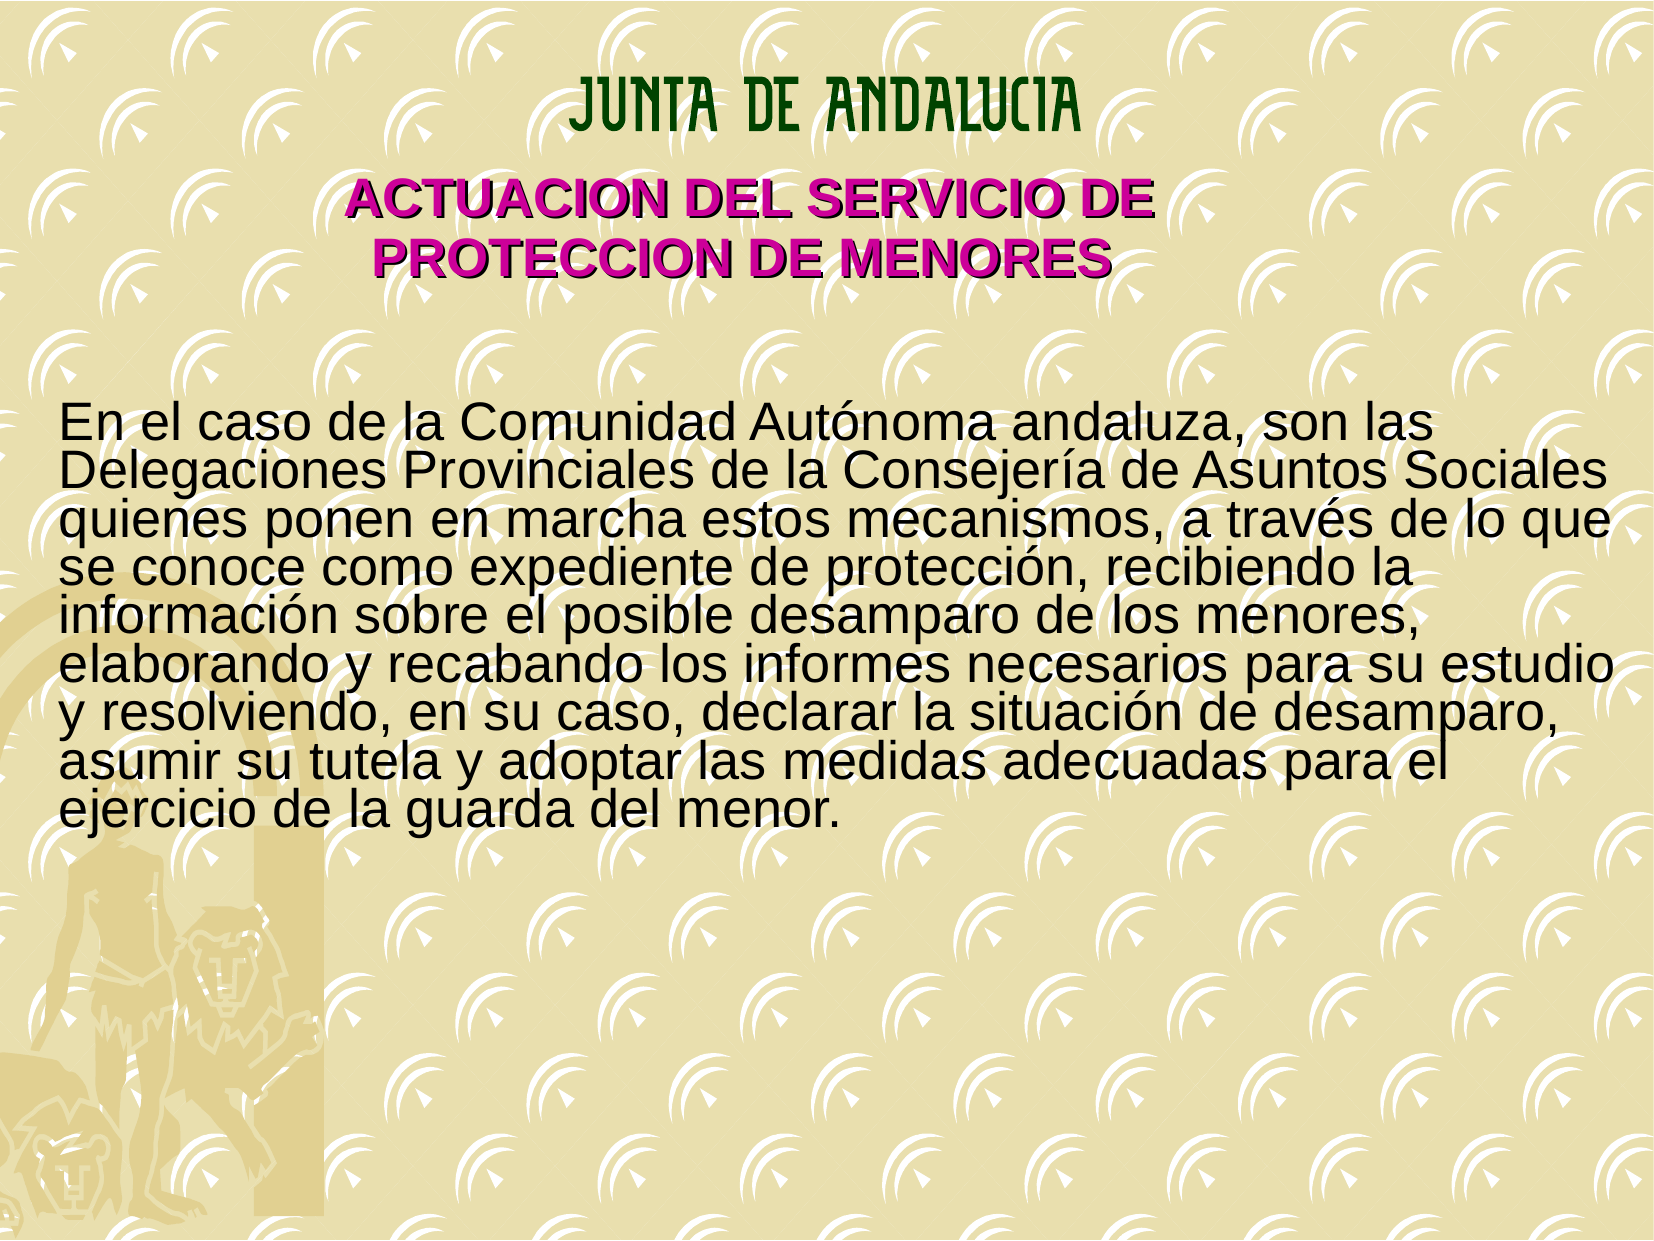

ACTUACION DEL SERVICIO DE PROTECCION DE MENORES
#
En el caso de la Comunidad Autónoma andaluza, son las Delegaciones Provinciales de la Consejería de Asuntos Sociales quienes ponen en marcha estos mecanismos, a través de lo que se conoce como expediente de protección, recibiendo la información sobre el posible desamparo de los menores, elaborando y recabando los informes necesarios para su estudio y resolviendo, en su caso, declarar la situación de desamparo, asumir su tutela y adoptar las medidas adecuadas para el ejercicio de la guarda del menor.